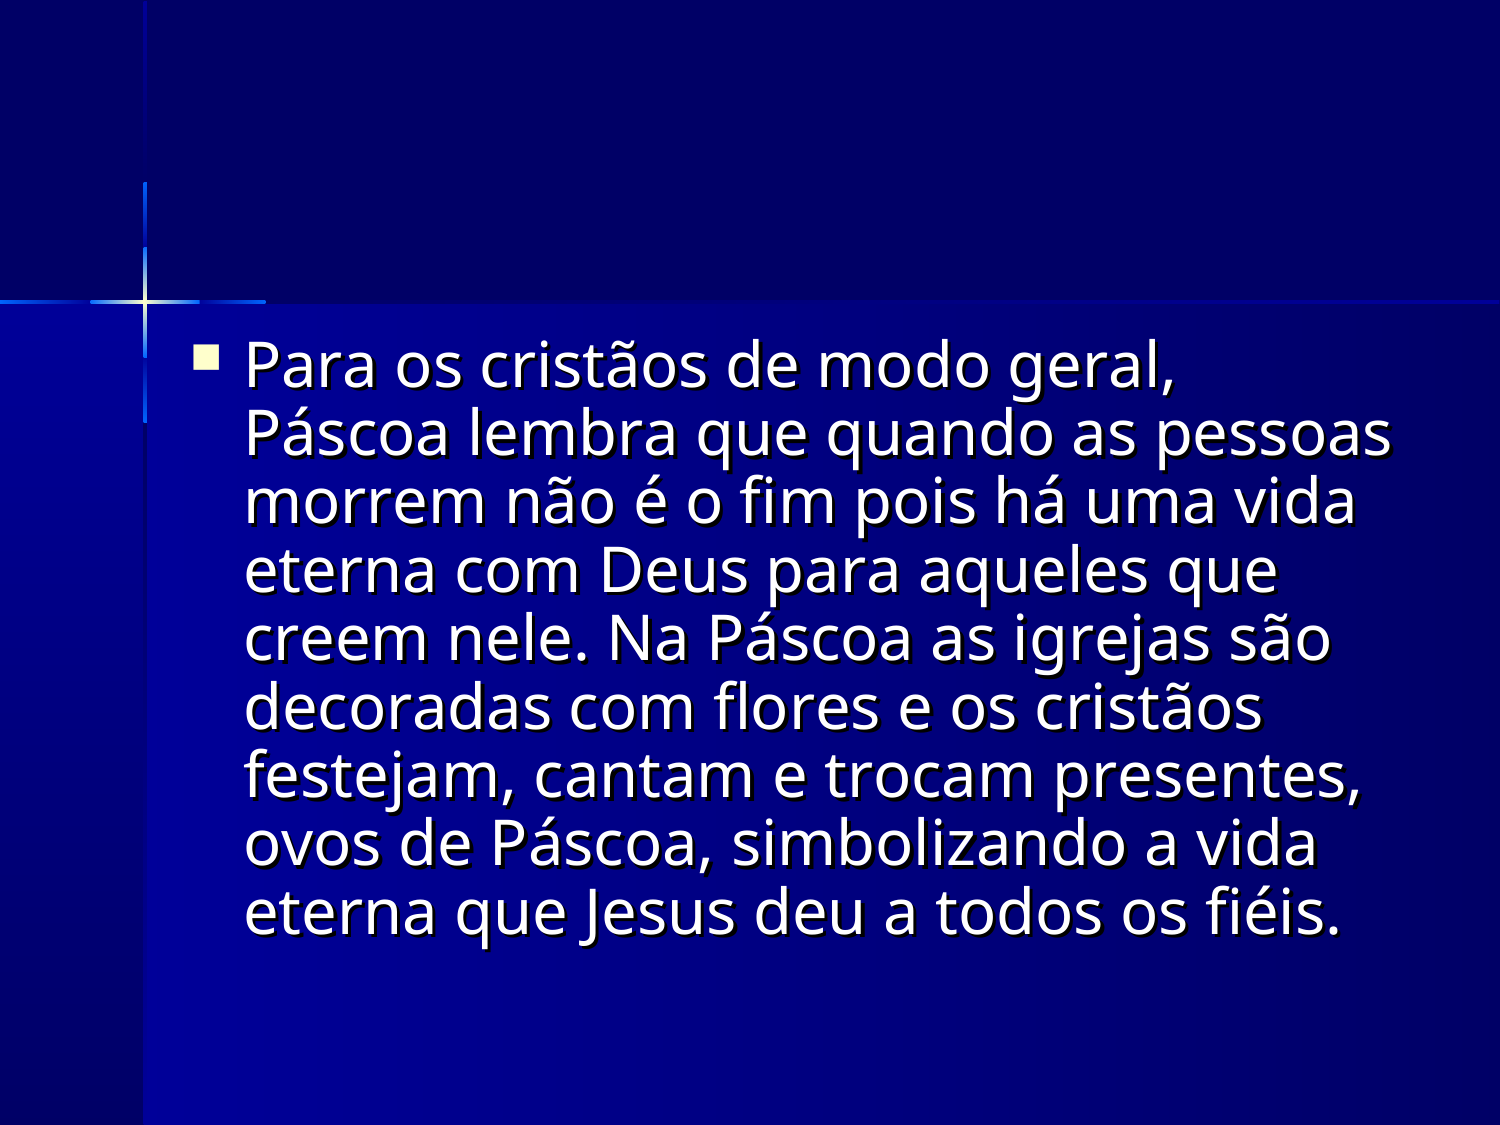

# Para os cristãos de modo geral, Páscoa lembra que quando as pessoas morrem não é o fim pois há uma vida eterna com Deus para aqueles que creem nele. Na Páscoa as igrejas são decoradas com flores e os cristãos festejam, cantam e trocam presentes, ovos de Páscoa, simbolizando a vida eterna que Jesus deu a todos os fiéis.